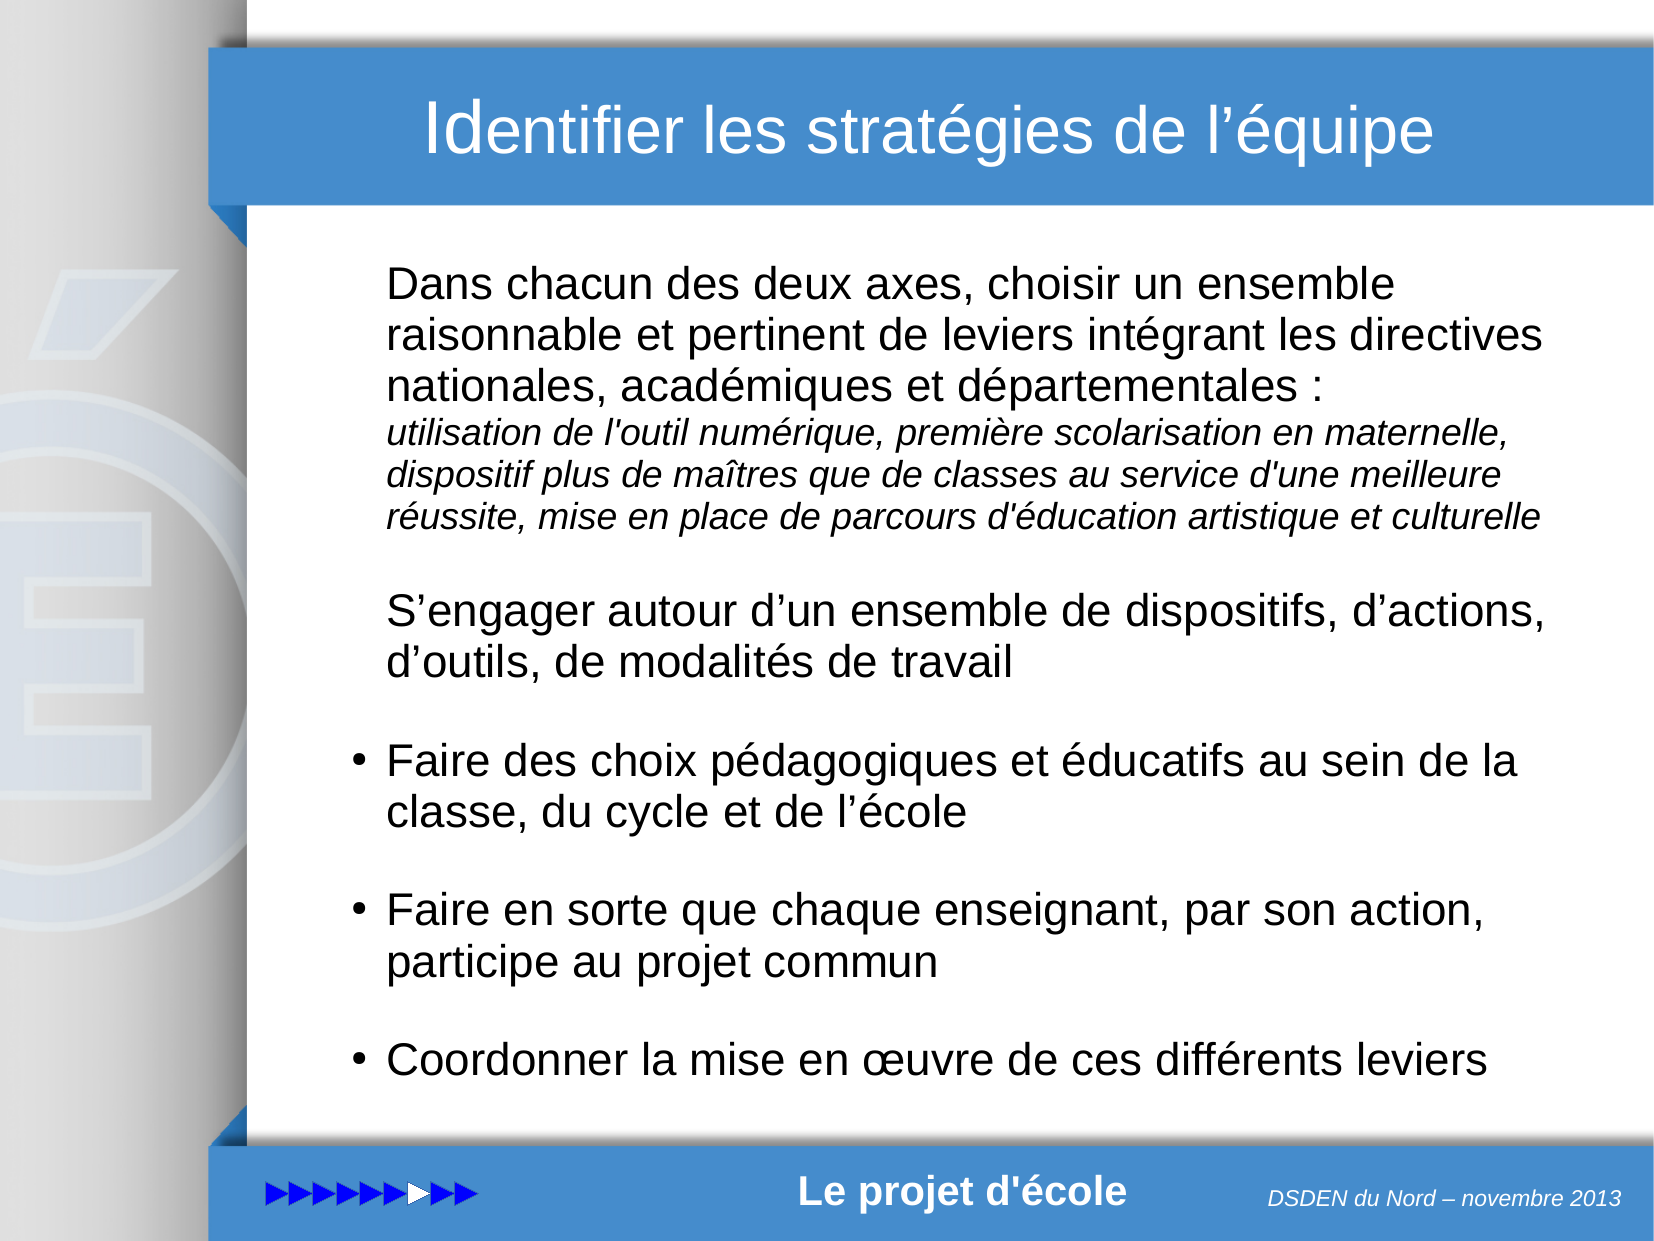

Identifier les stratégies de l’équipe
Dans chacun des deux axes, choisir un ensemble raisonnable et pertinent de leviers intégrant les directives nationales, académiques et départementales :
utilisation de l'outil numérique, première scolarisation en maternelle, dispositif plus de maîtres que de classes au service d'une meilleure réussite, mise en place de parcours d'éducation artistique et culturelle
S’engager autour d’un ensemble de dispositifs, d’actions, d’outils, de modalités de travail
Faire des choix pédagogiques et éducatifs au sein de la classe, du cycle et de l’école
Faire en sorte que chaque enseignant, par son action, participe au projet commun
Coordonner la mise en œuvre de ces différents leviers
Le projet d'école
DSDEN du Nord – novembre 2013